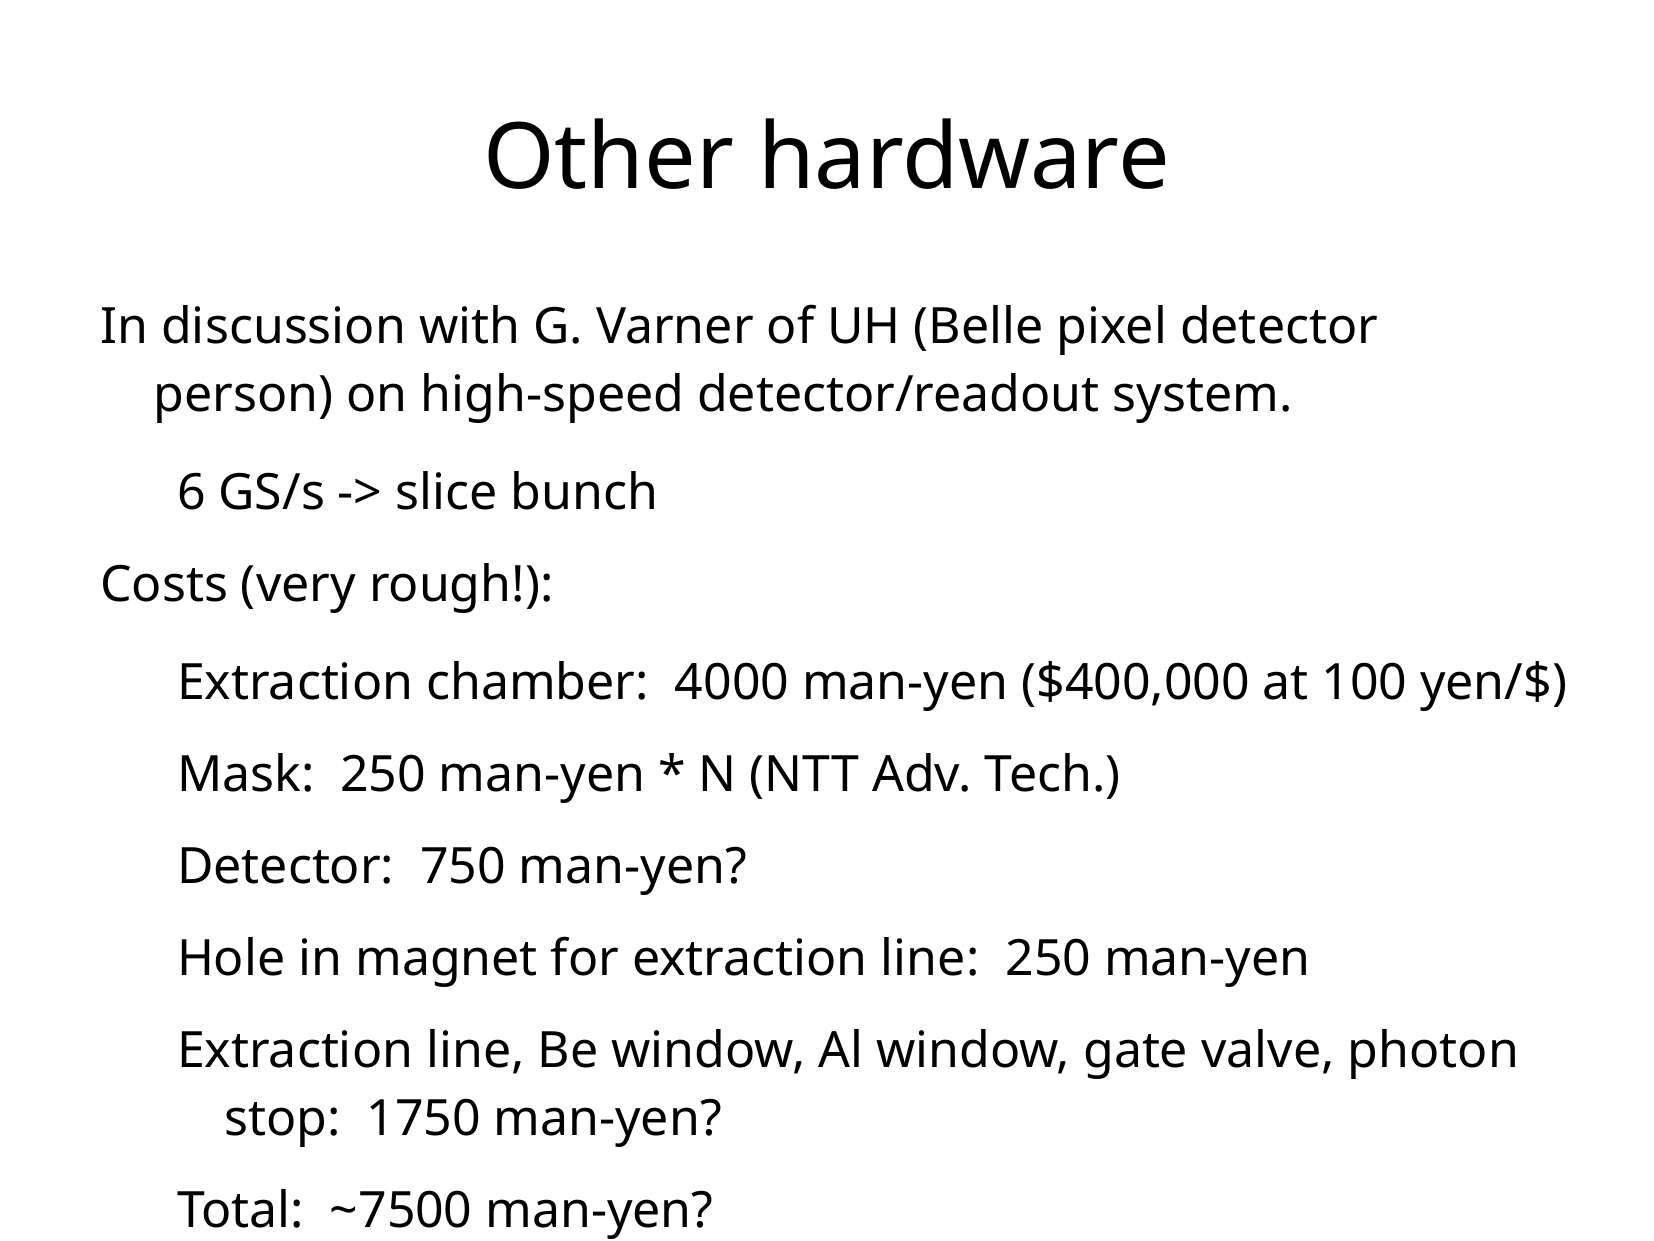

# Other hardware
In discussion with G. Varner of UH (Belle pixel detector person) on high-speed detector/readout system.
6 GS/s -> slice bunch
Costs (very rough!):
Extraction chamber: 4000 man-yen ($400,000 at 100 yen/$)
Mask: 250 man-yen * N (NTT Adv. Tech.)
Detector: 750 man-yen?
Hole in magnet for extraction line: 250 man-yen
Extraction line, Be window, Al window, gate valve, photon stop: 1750 man-yen?
Total: ~7500 man-yen?